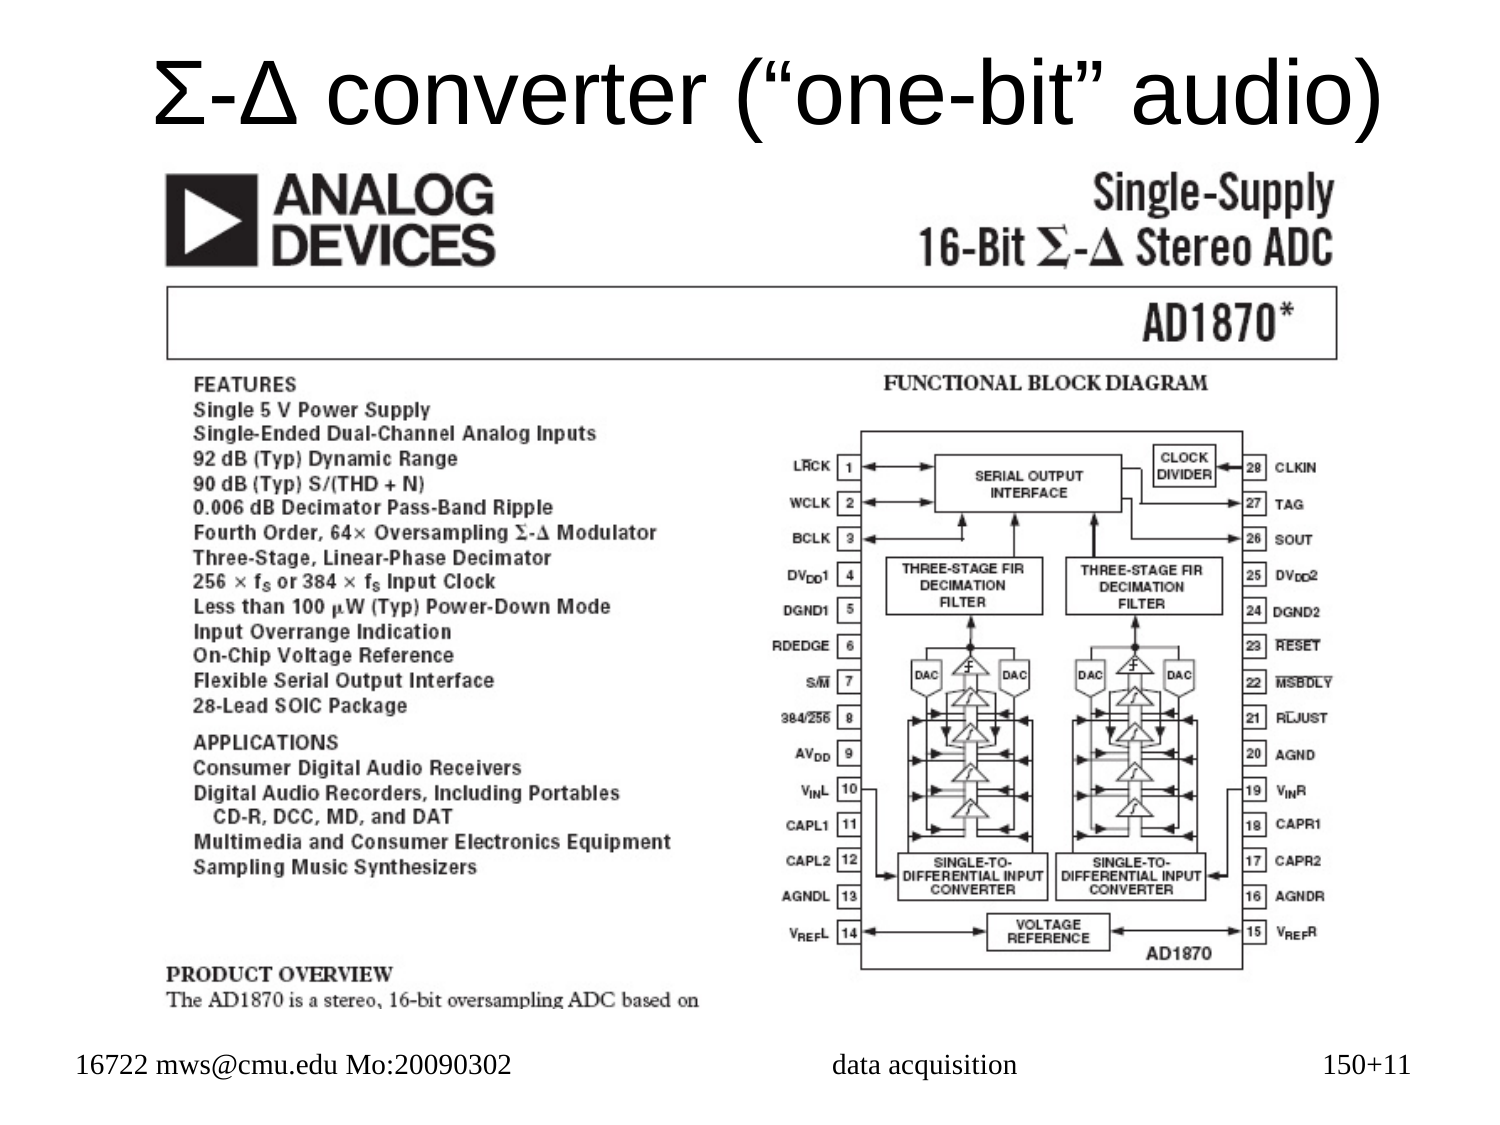

Σ-Δ converter (“one-bit” audio)
data acquisition
16722 mws@cmu.edu Mo:20090302
data acquisition
11